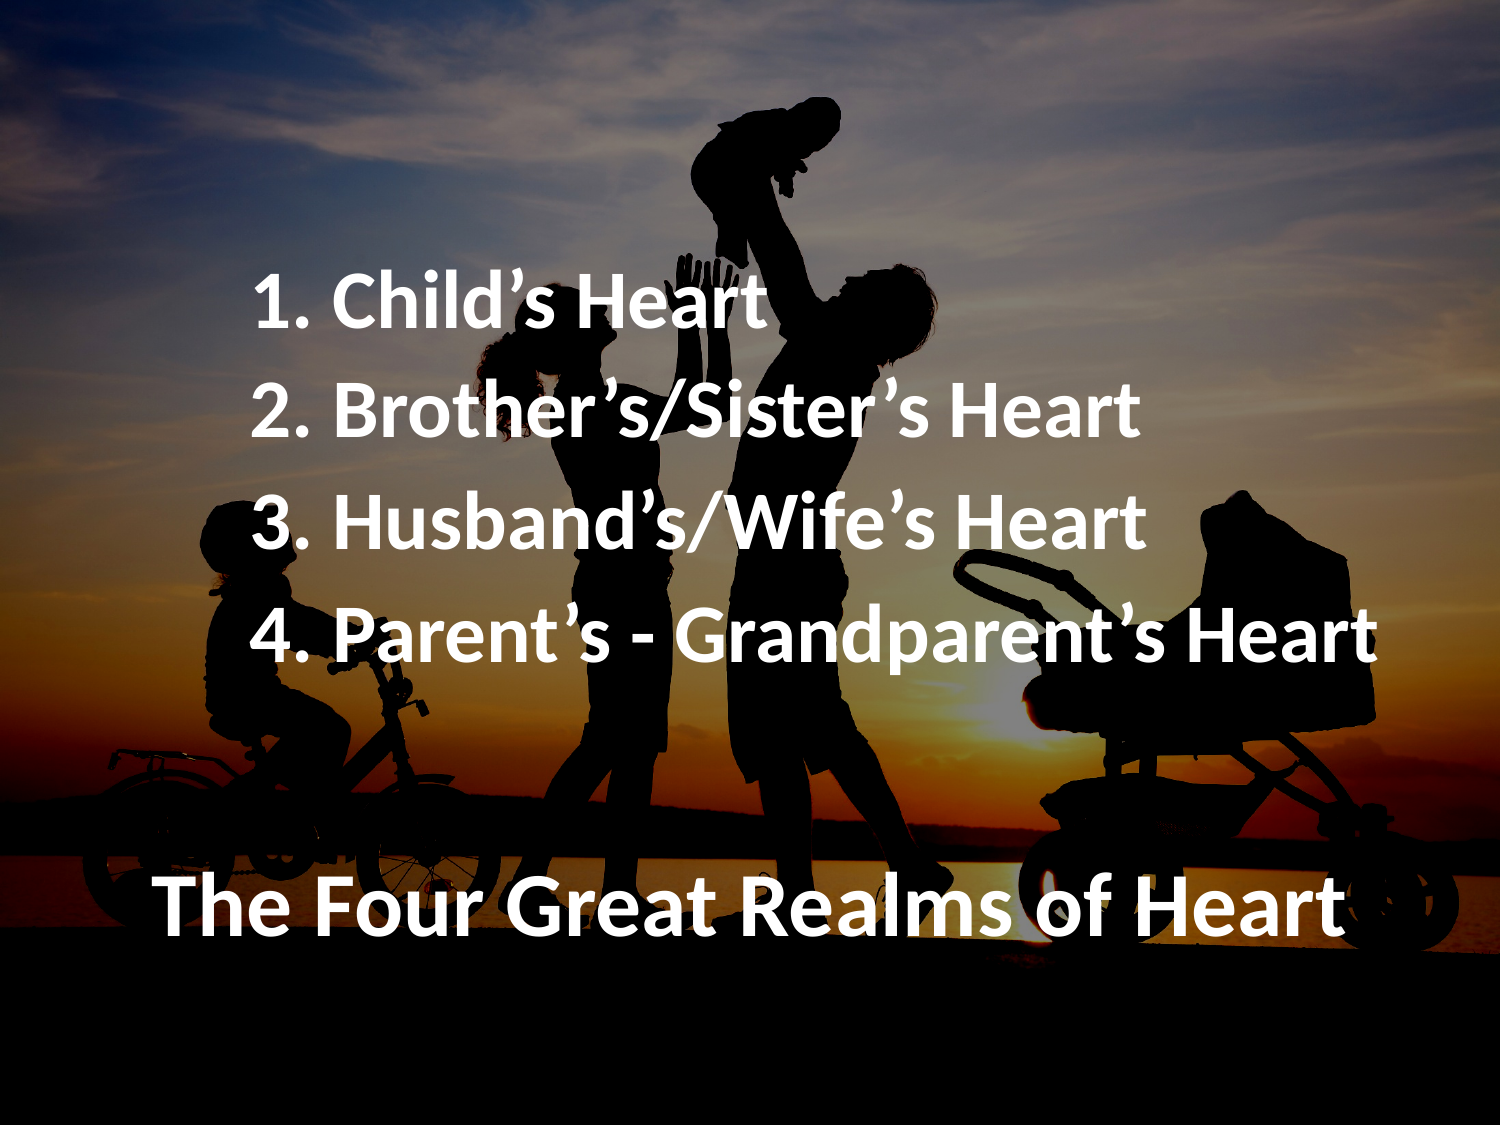

1. Child’s Heart
2. Brother’s/Sister’s Heart
3. Husband’s/Wife’s Heart
4. Parent’s - Grandparent’s Heart
The Four Great Realms of Heart